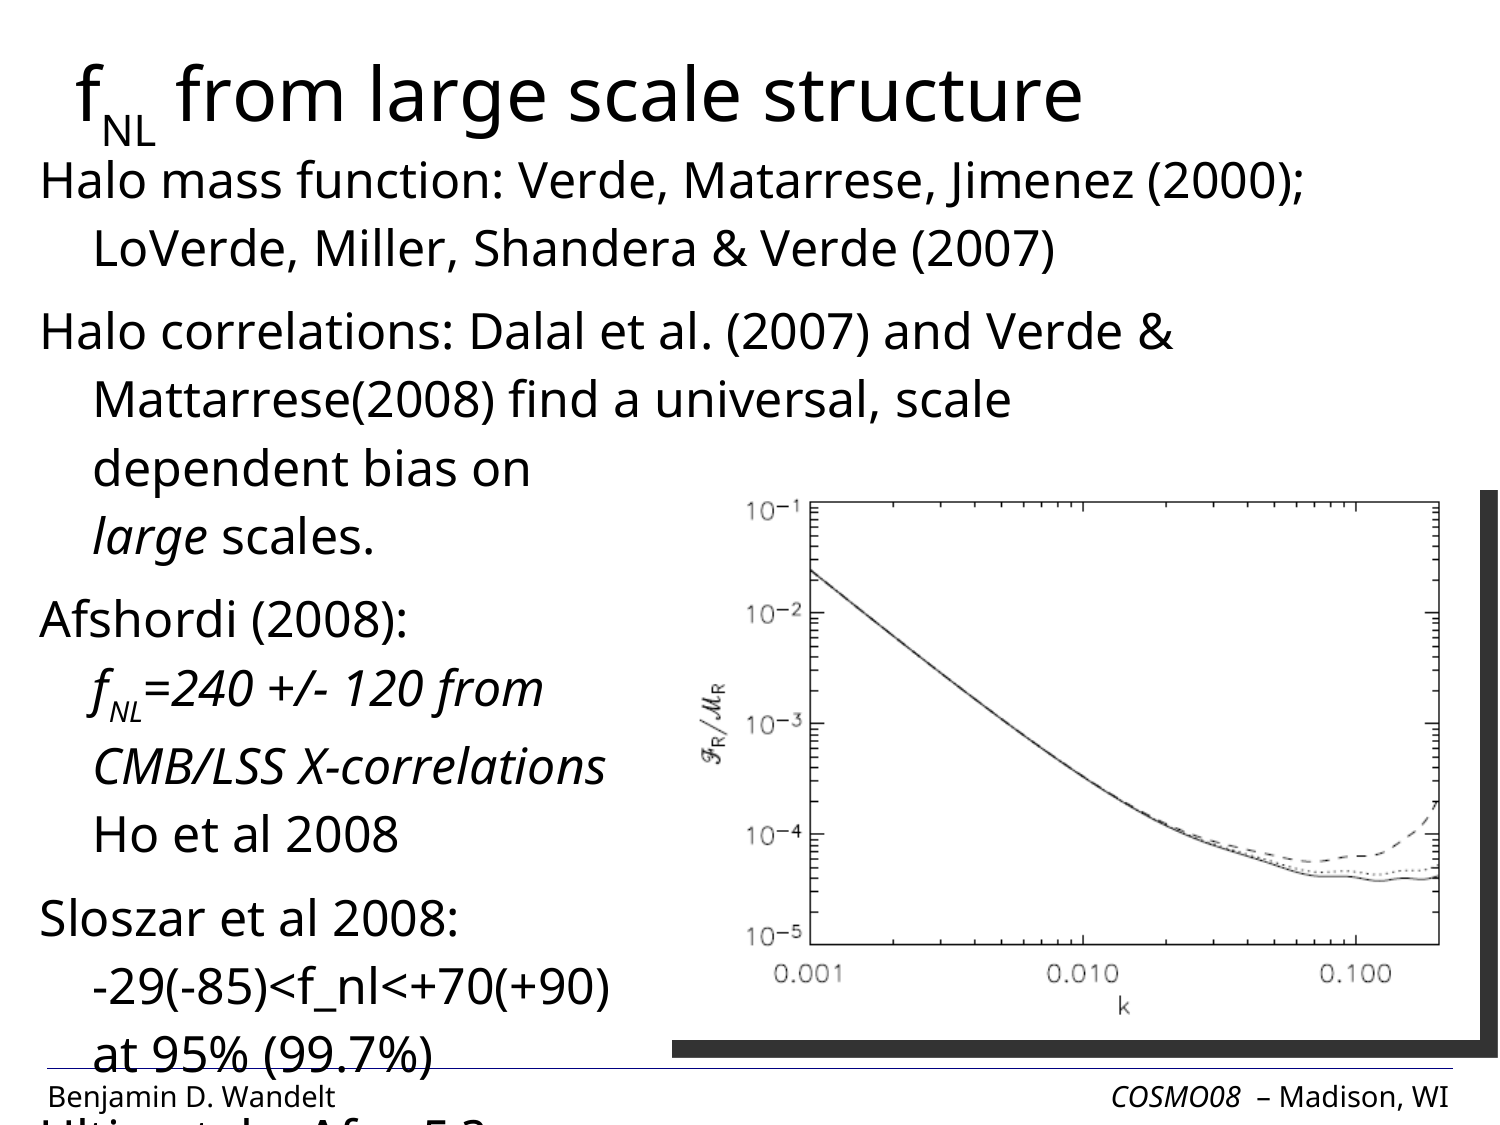

# fNL from large scale structure
Halo mass function: Verde, Matarrese, Jimenez (2000); LoVerde, Miller, Shandera & Verde (2007)
Halo correlations: Dalal et al. (2007) and Verde & Mattarrese(2008) find a universal, scale
dependent bias on
large scales.
Afshordi (2008):
fNL=240 +/- 120 from
CMB/LSS X-correlations
Ho et al 2008
Sloszar et al 2008:
-29(-85)<f_nl<+70(+90)
at 95% (99.7%)
Ultimately, ∆fNL~5 ?
August 2, 2008